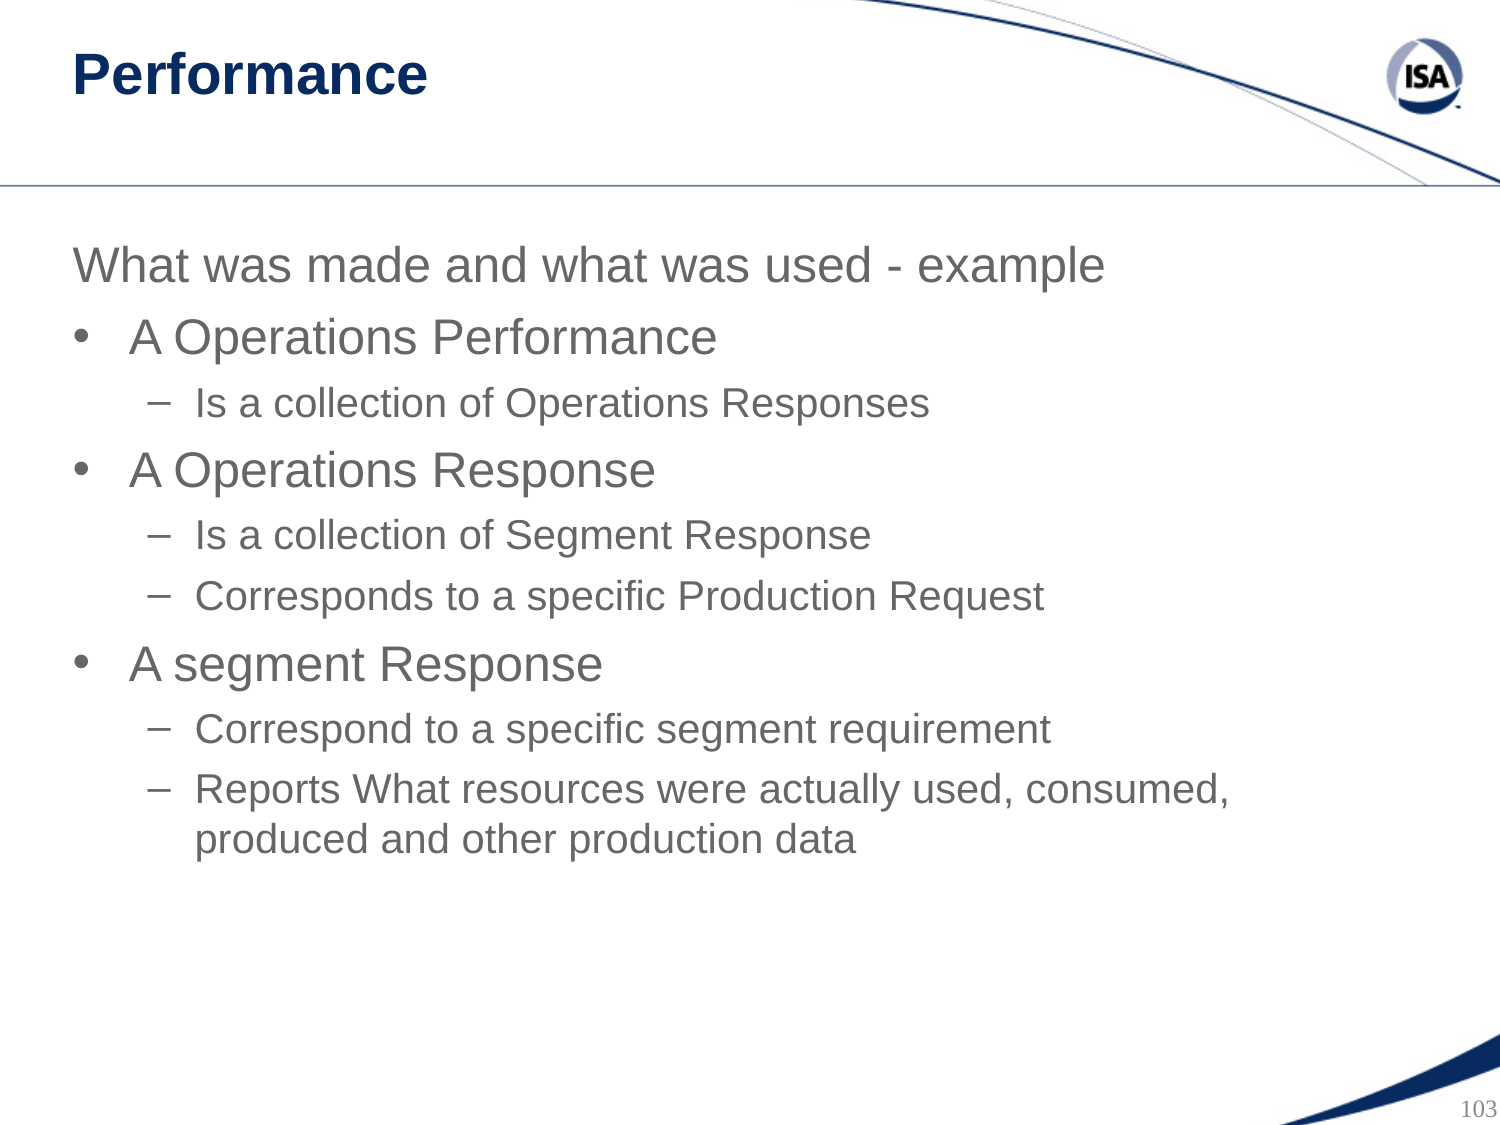

# Performance
What was made and what was used - example
A Operations Performance
Is a collection of Operations Responses
A Operations Response
Is a collection of Segment Response
Corresponds to a specific Production Request
A segment Response
Correspond to a specific segment requirement
Reports What resources were actually used, consumed, produced and other production data